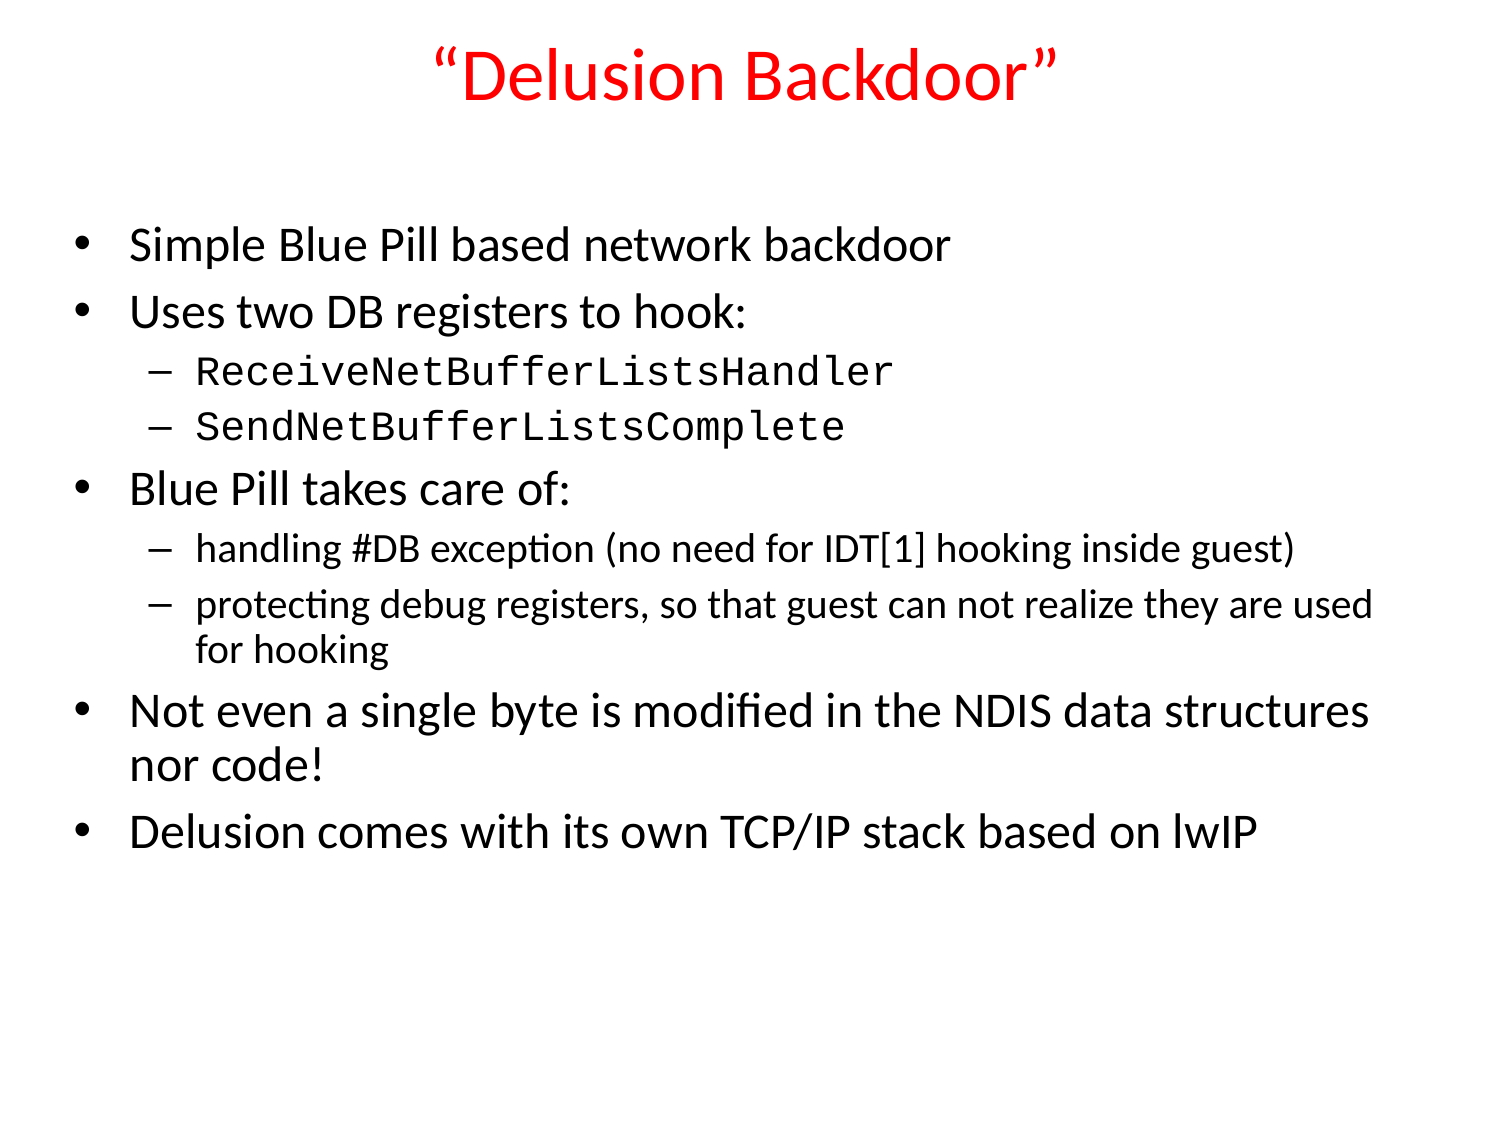

# “Delusion Backdoor”
Simple Blue Pill based network backdoor
Uses two DB registers to hook:
ReceiveNetBufferListsHandler
SendNetBufferListsComplete
Blue Pill takes care of:
handling #DB exception (no need for IDT[1] hooking inside guest)
protecting debug registers, so that guest can not realize they are used for hooking
Not even a single byte is modified in the NDIS data structures nor code!
Delusion comes with its own TCP/IP stack based on lwIP